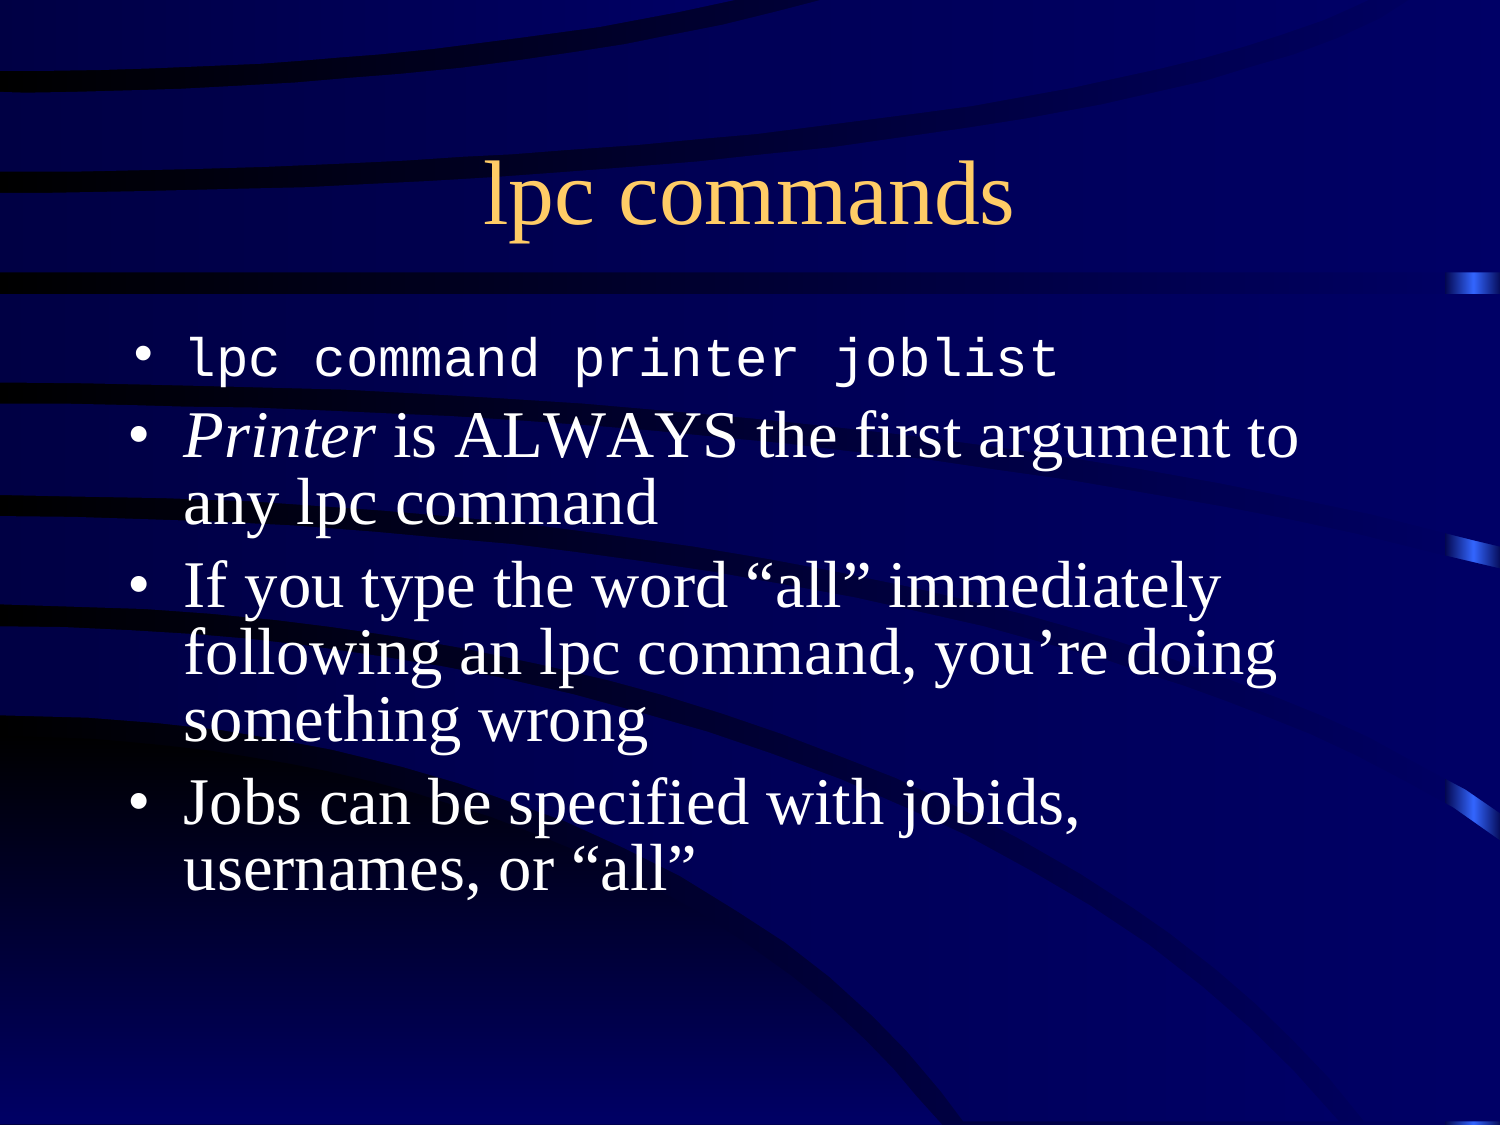

# lpc commands
lpc command printer joblist
Printer is ALWAYS the first argument to any lpc command
If you type the word “all” immediately following an lpc command, you’re doing something wrong
Jobs can be specified with jobids, usernames, or “all”